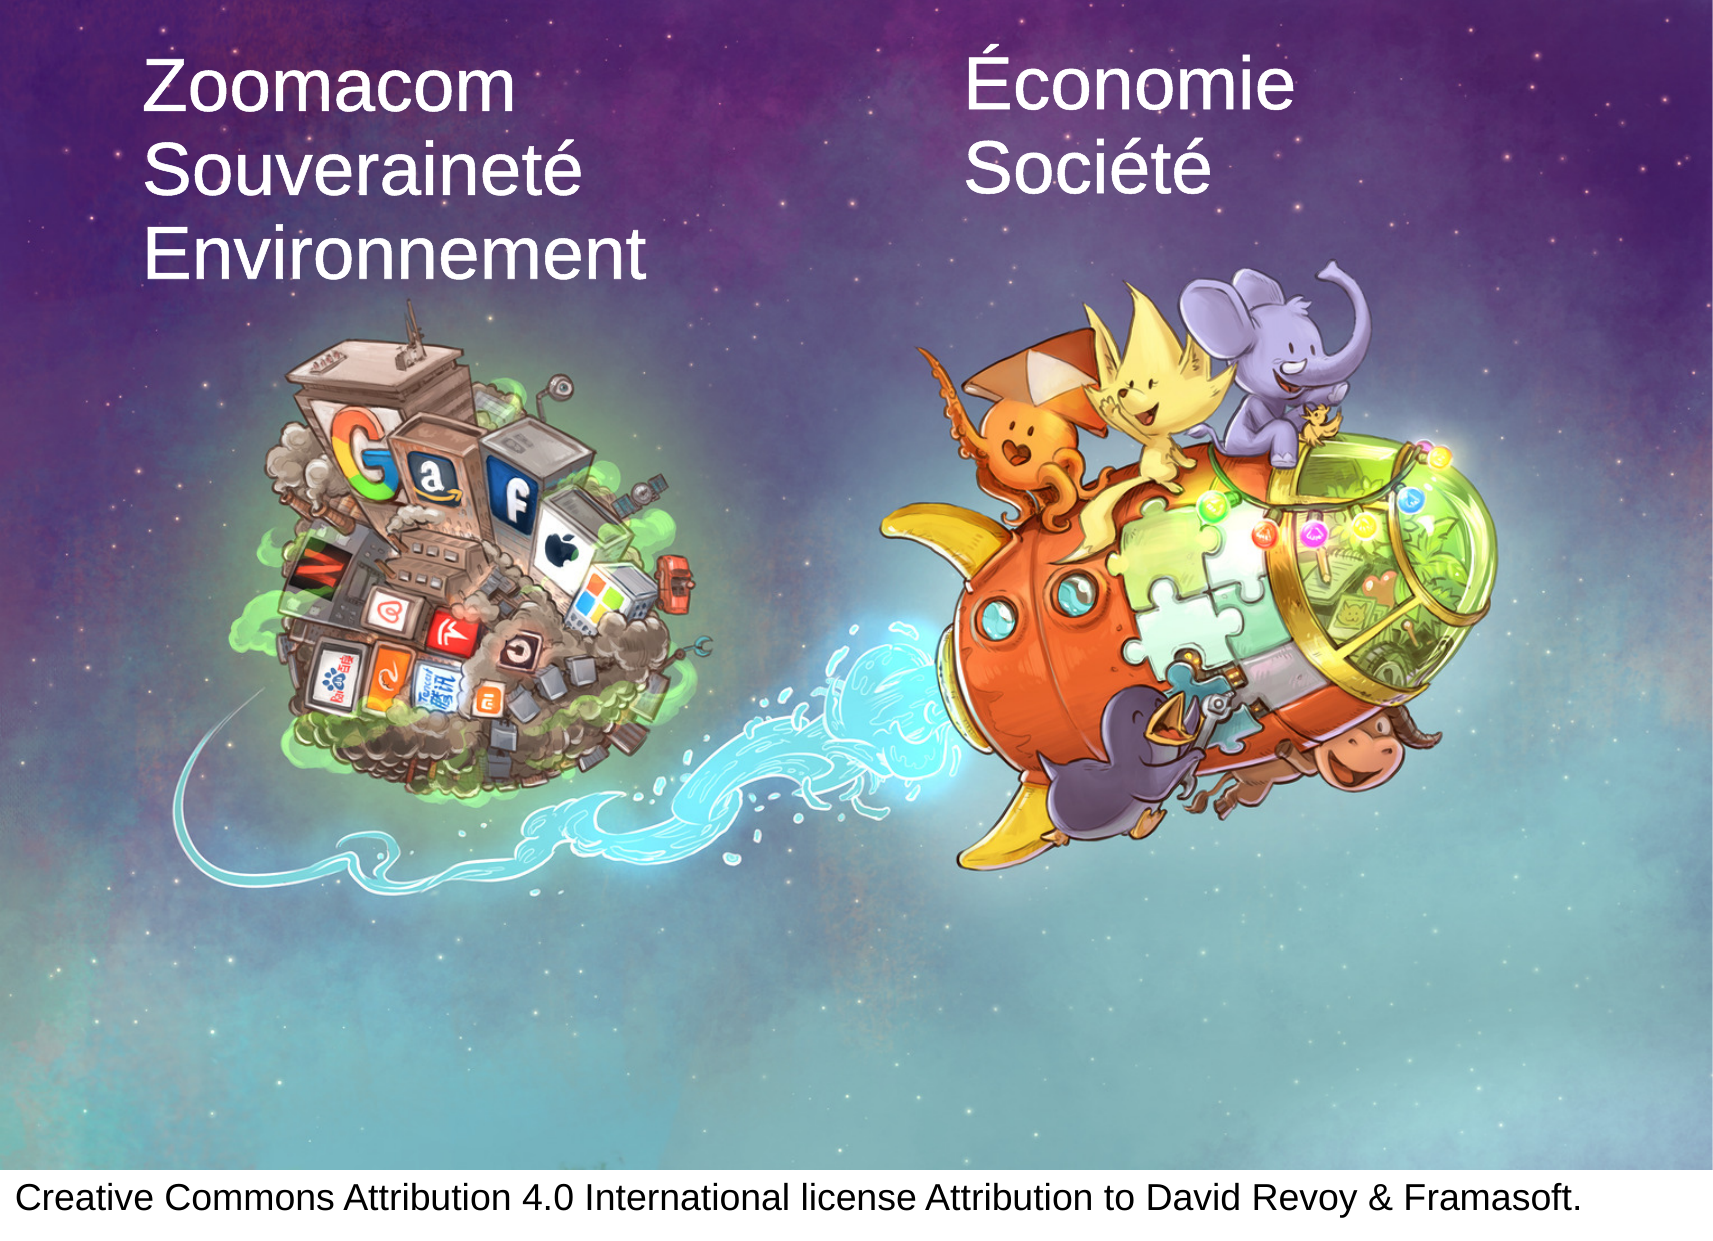

Économie
Société
 Zoomacom
 Souveraineté
 Environnement
#
Creative Commons Attribution 4.0 International license Attribution to David Revoy & Framasoft.